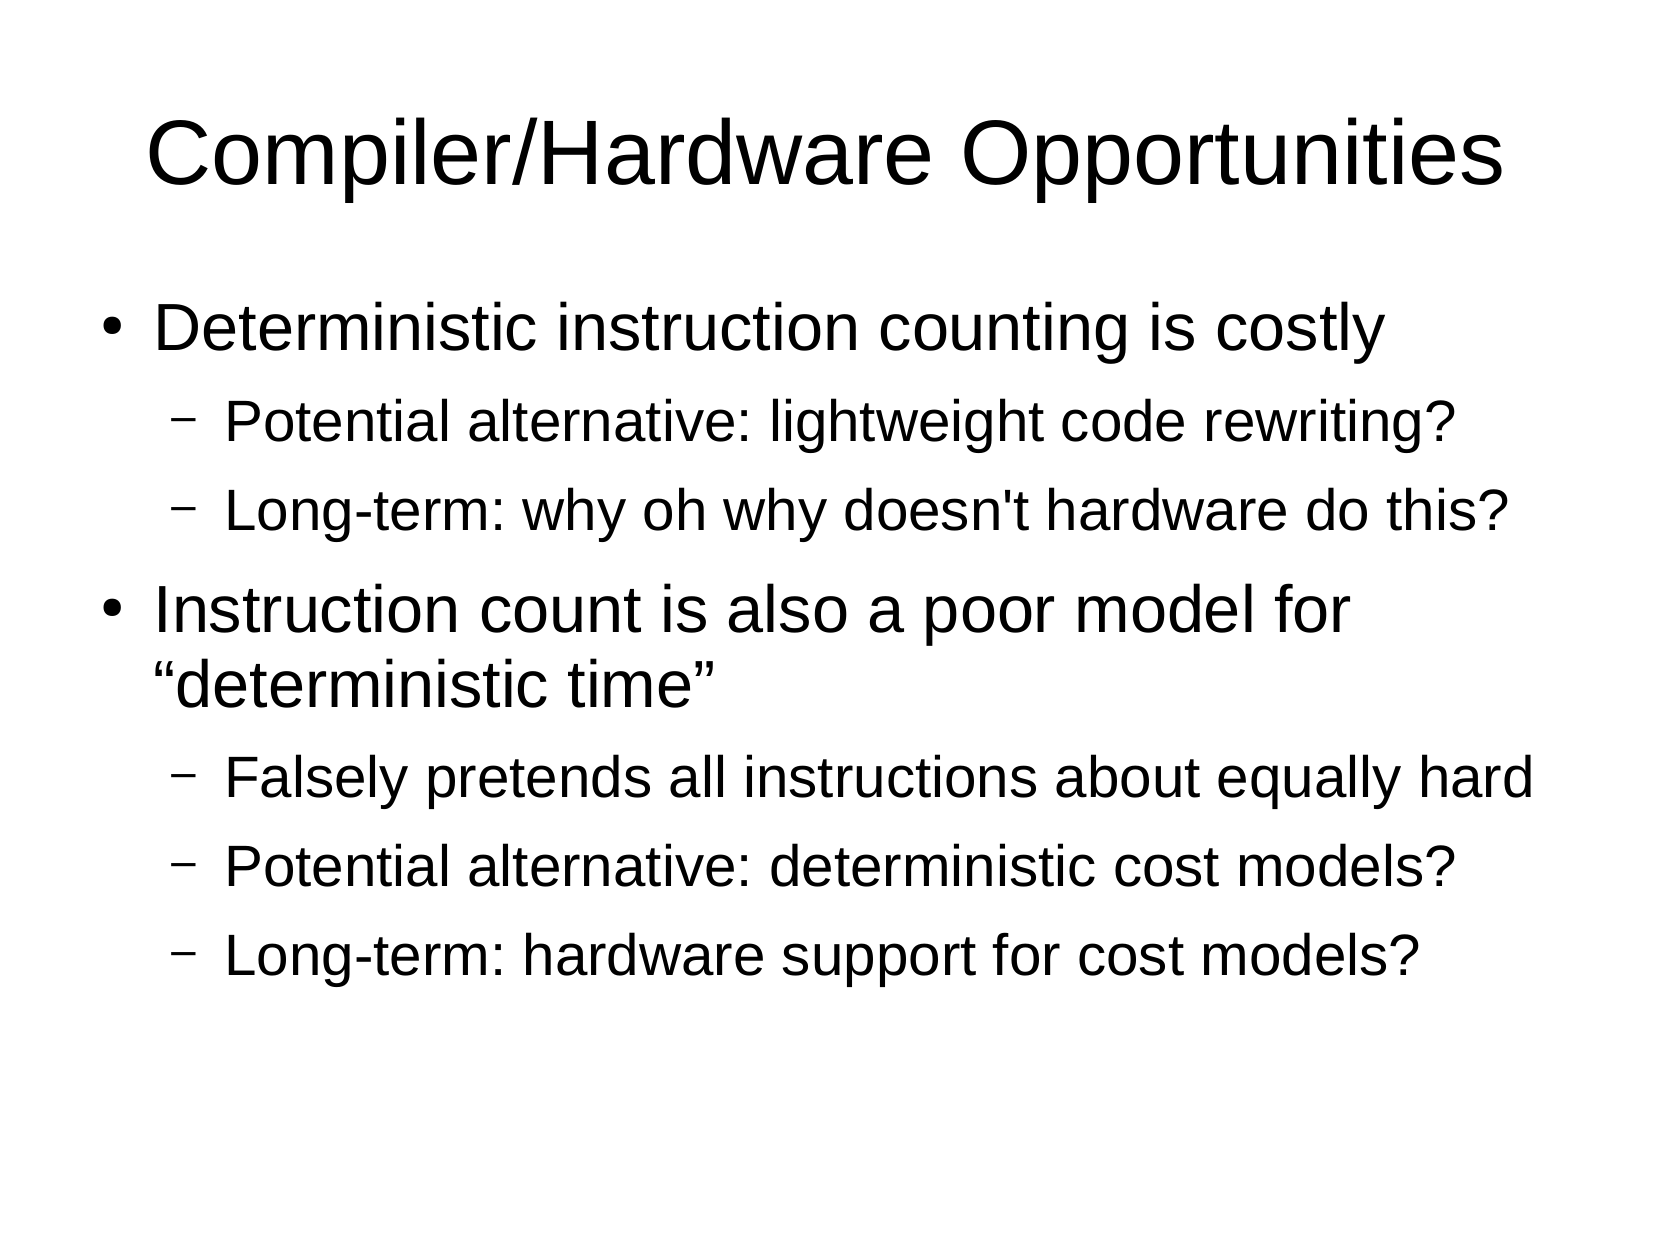

# Compiler/Hardware Opportunities
Deterministic instruction counting is costly
Potential alternative: lightweight code rewriting?
Long-term: why oh why doesn't hardware do this?
Instruction count is also a poor model for “deterministic time”
Falsely pretends all instructions about equally hard
Potential alternative: deterministic cost models?
Long-term: hardware support for cost models?